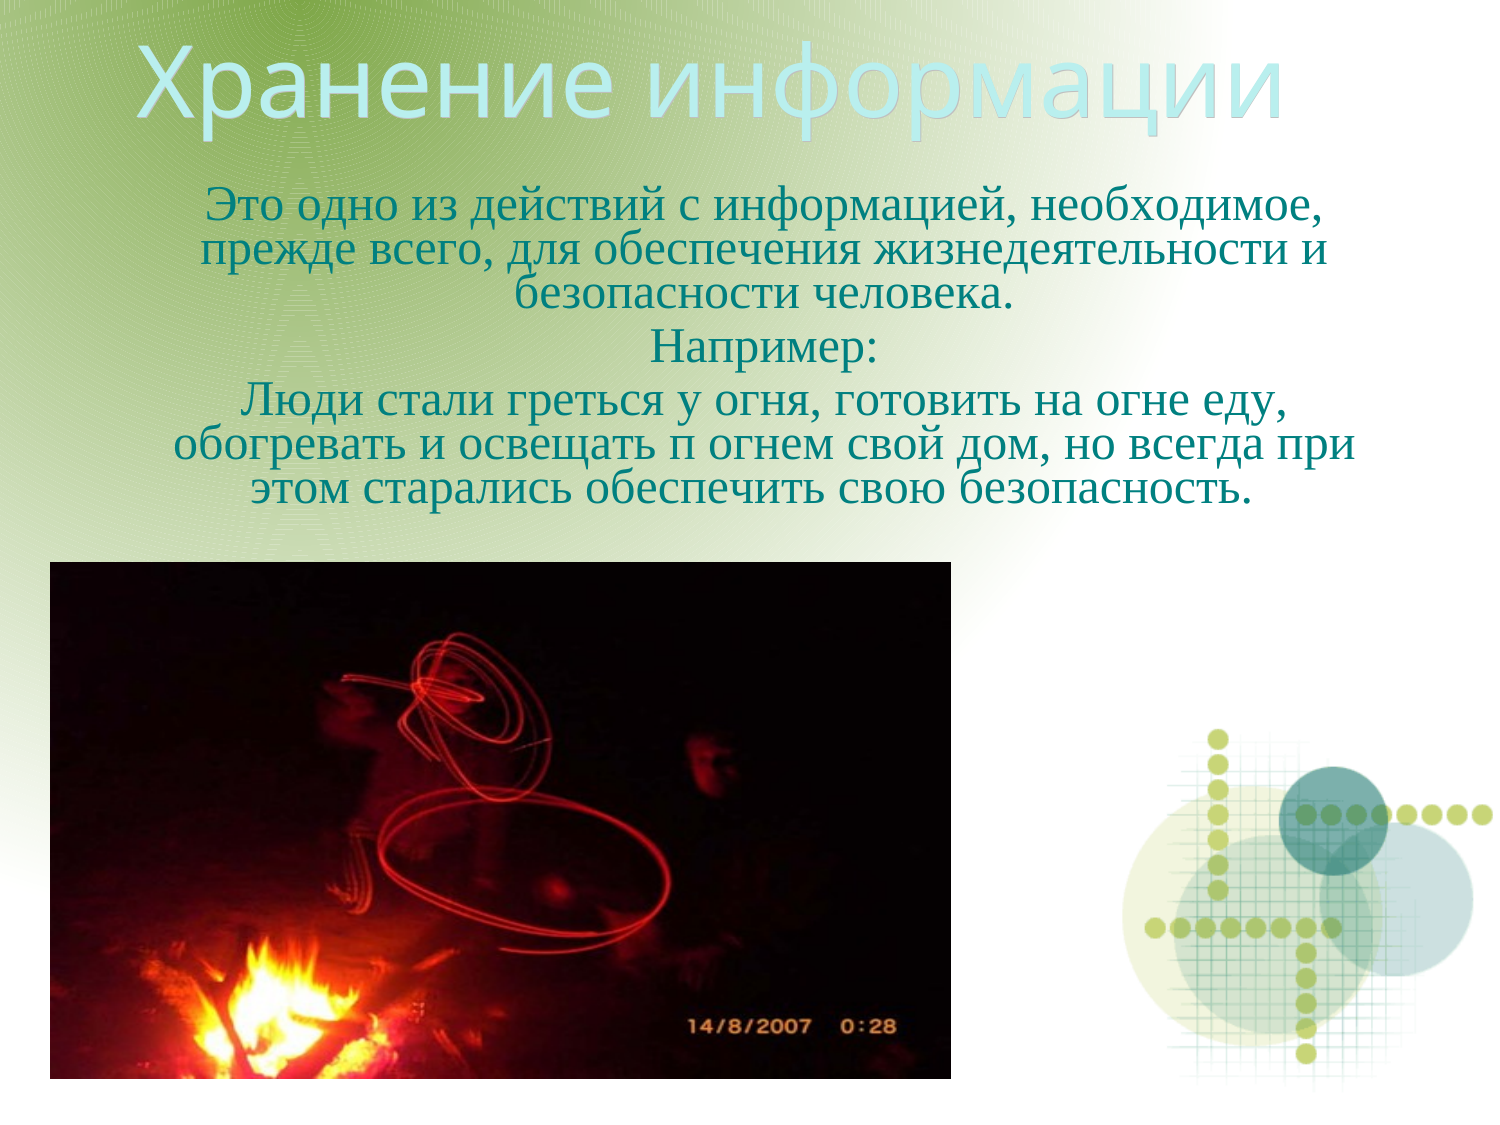

# Хранение информации
Это одно из действий с информацией, необходимое, прежде всего, для обеспечения жизнедеятельности и безопасности человека.
Например:
Люди стали греться у огня, готовить на огне еду, обогревать и освещать п огнем свой дом, но всегда при этом старались обеспечить свою безопасность.